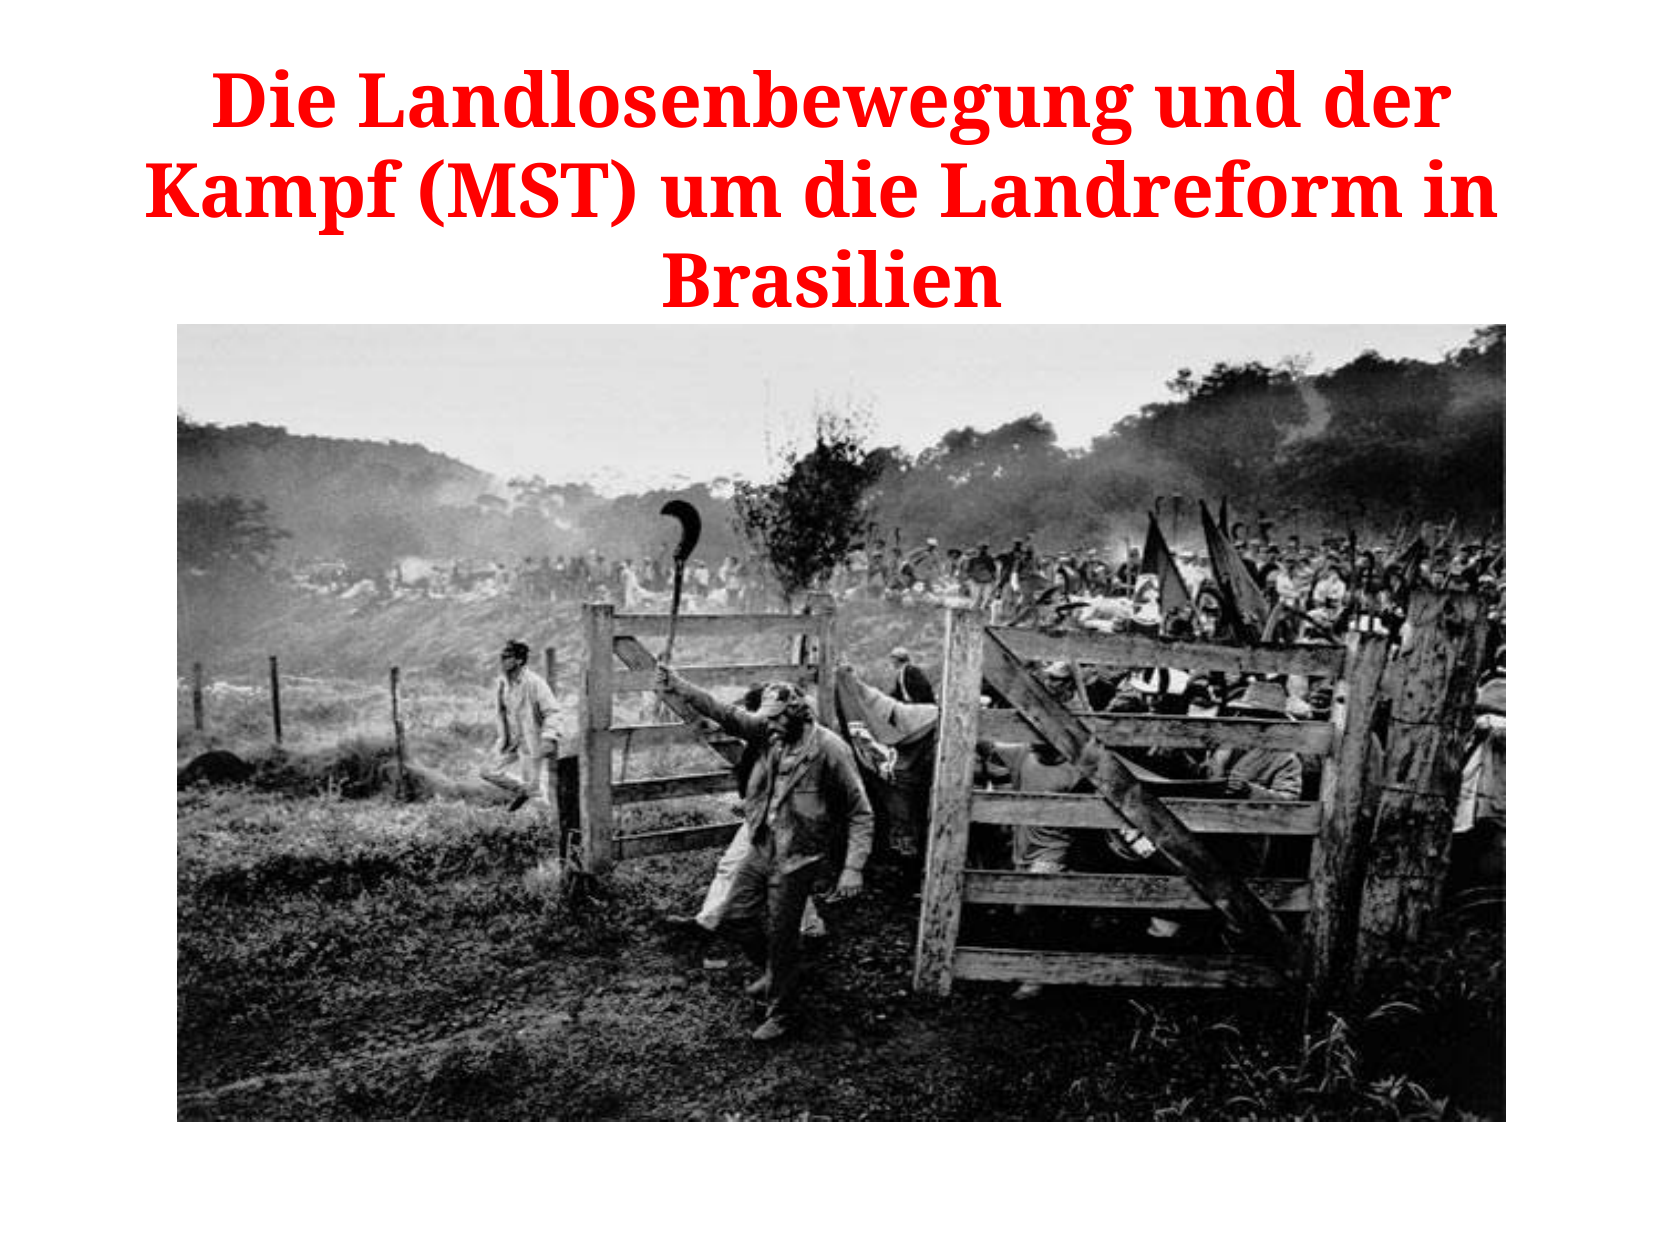

# Die Landlosenbewegung und der Kampf (MST) um die Landreform in Brasilien